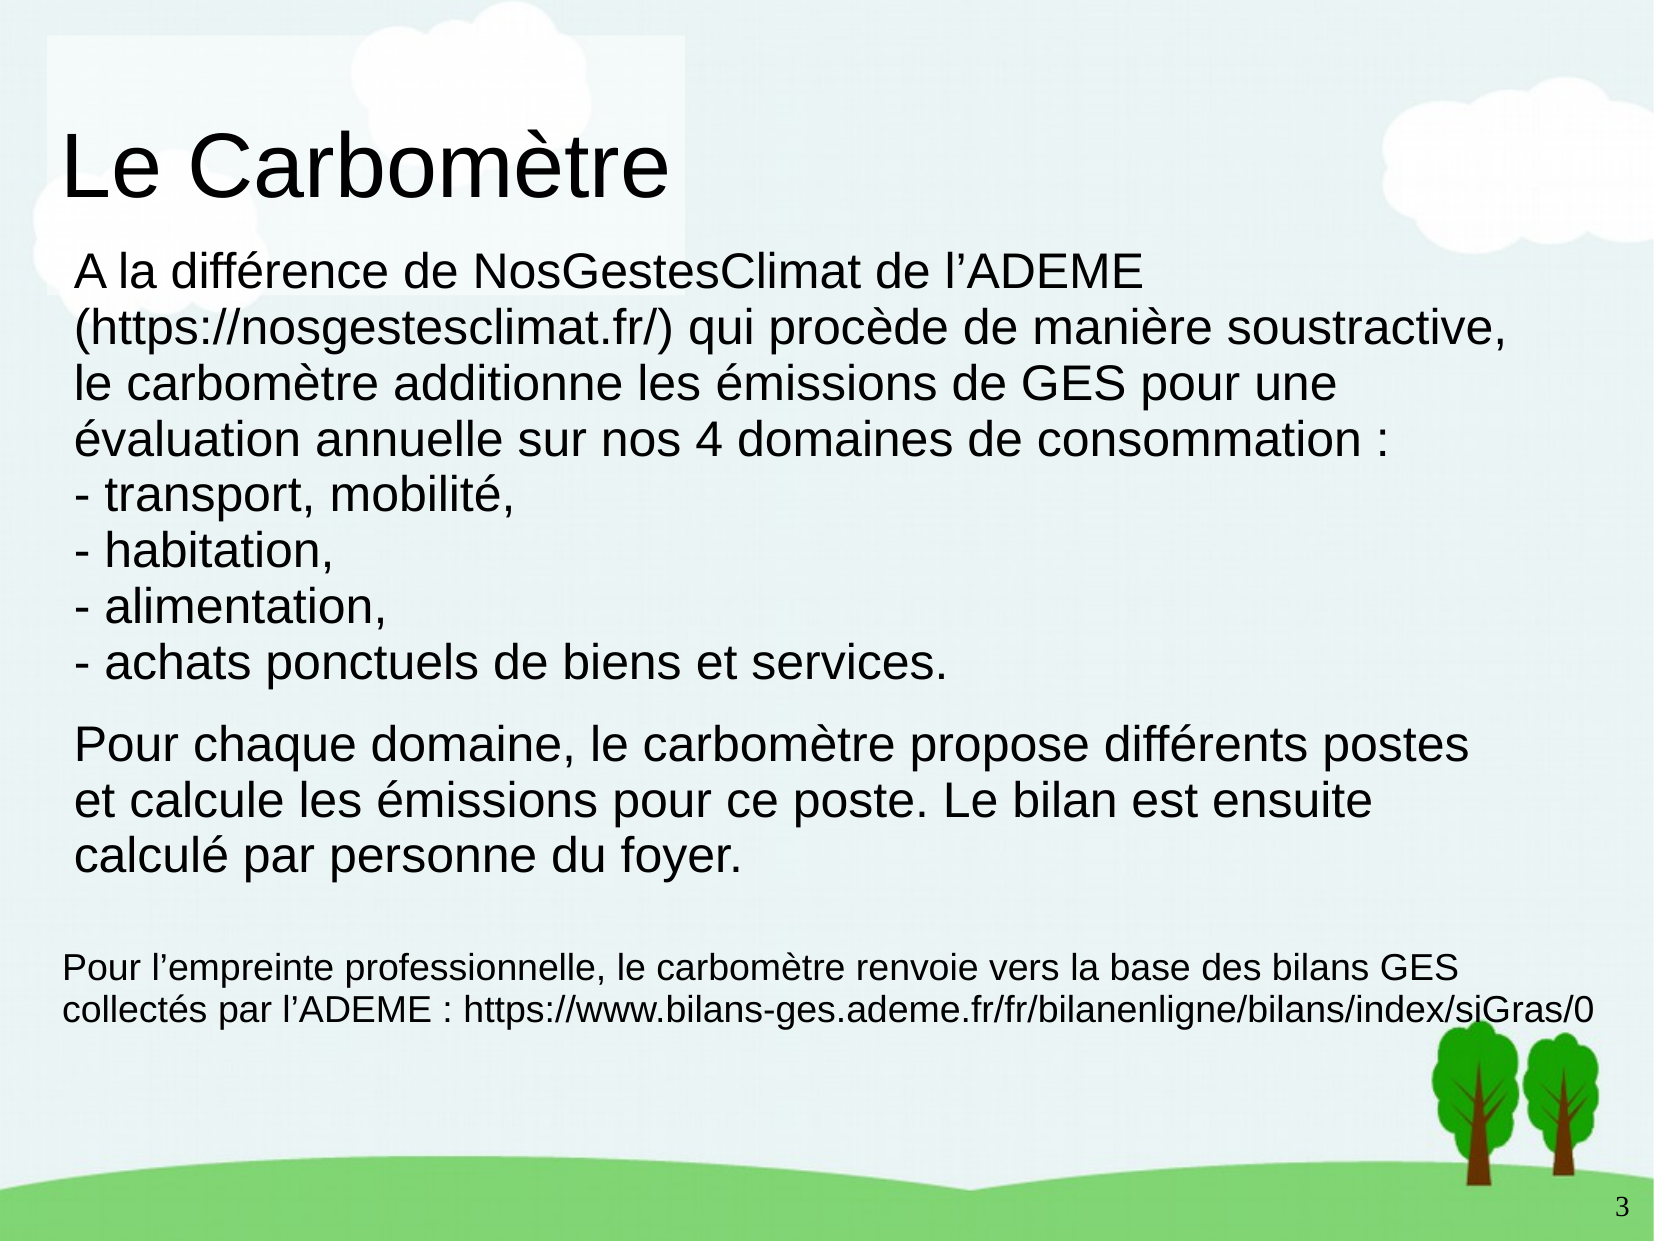

# Le Carbomètre
A la différence de NosGestesClimat de l’ADEME (https://nosgestesclimat.fr/) qui procède de manière soustractive, le carbomètre additionne les émissions de GES pour une évaluation annuelle sur nos 4 domaines de consommation :
- transport, mobilité,
- habitation,
- alimentation,
- achats ponctuels de biens et services.
Pour chaque domaine, le carbomètre propose différents postes et calcule les émissions pour ce poste. Le bilan est ensuite calculé par personne du foyer.
Pour l’empreinte professionnelle, le carbomètre renvoie vers la base des bilans GES collectés par l’ADEME : https://www.bilans-ges.ademe.fr/fr/bilanenligne/bilans/index/siGras/0
3